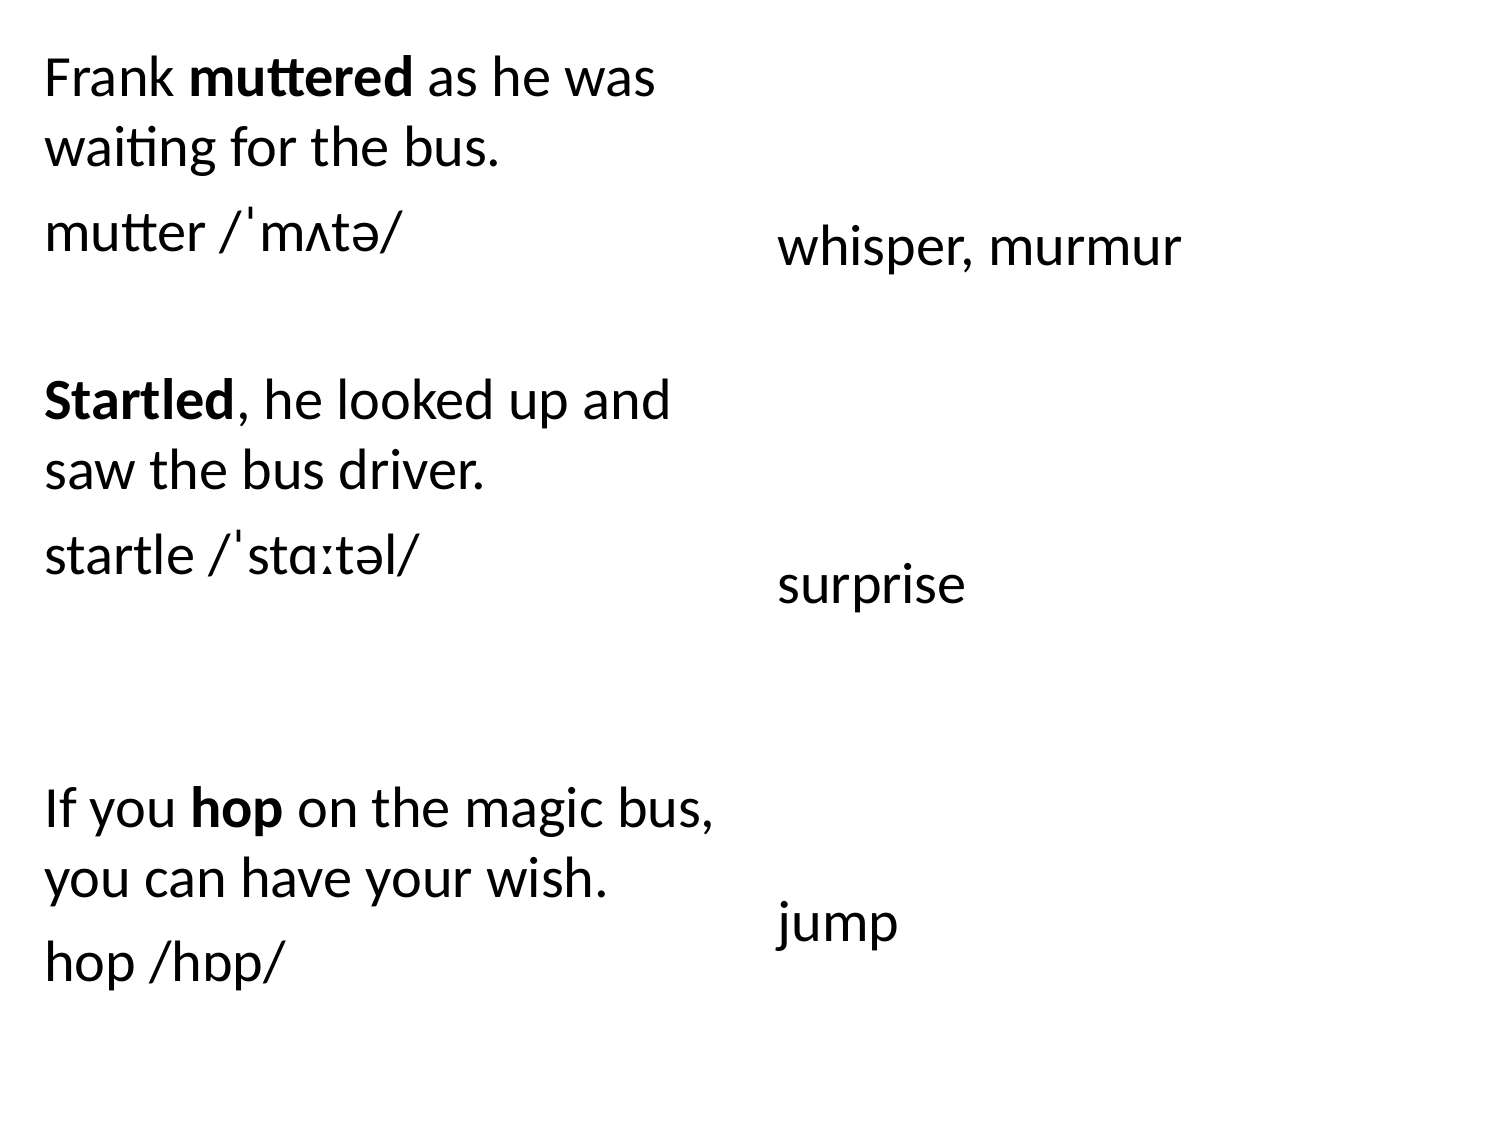

# Frank muttered as he was waiting for the bus.
mutter /ˈmʌtə/
Startled, he looked up and saw the bus driver.
startle /ˈstɑːtəl/
If you hop on the magic bus, you can have your wish.
hop /hɒp/
whisper, murmur
surprise
jump